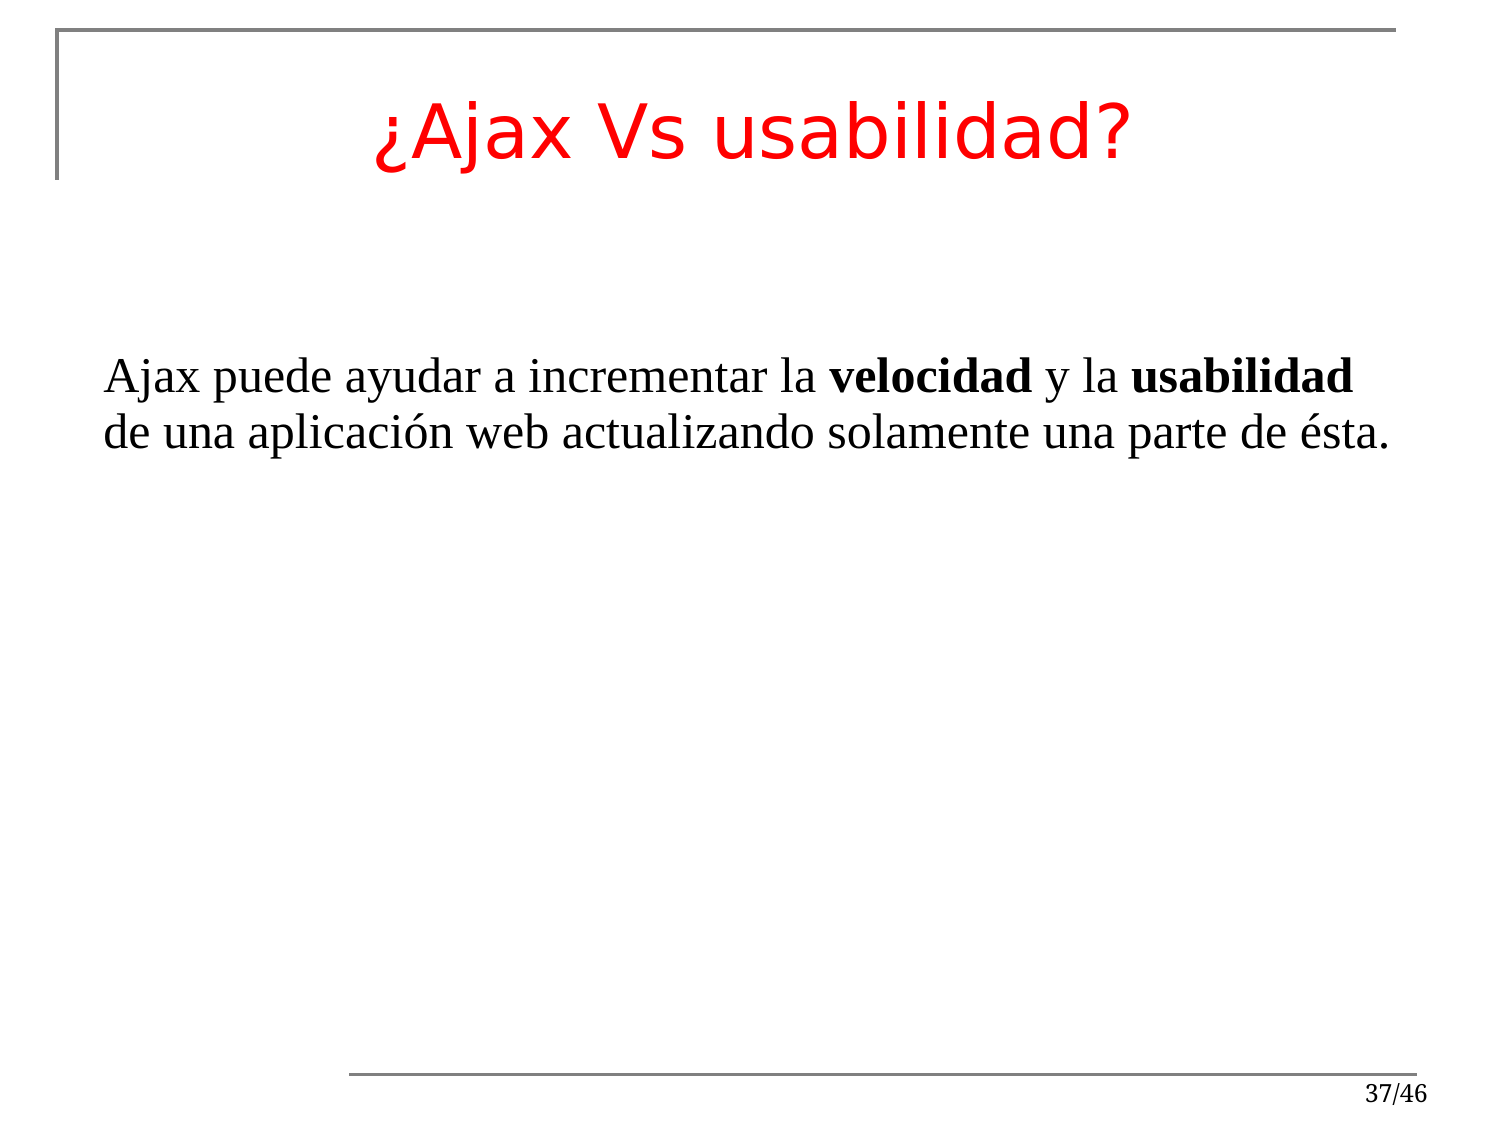

# ¿Ajax Vs usabilidad?
Ajax puede ayudar a incrementar la velocidad y la usabilidad de una aplicación web actualizando solamente una parte de ésta.